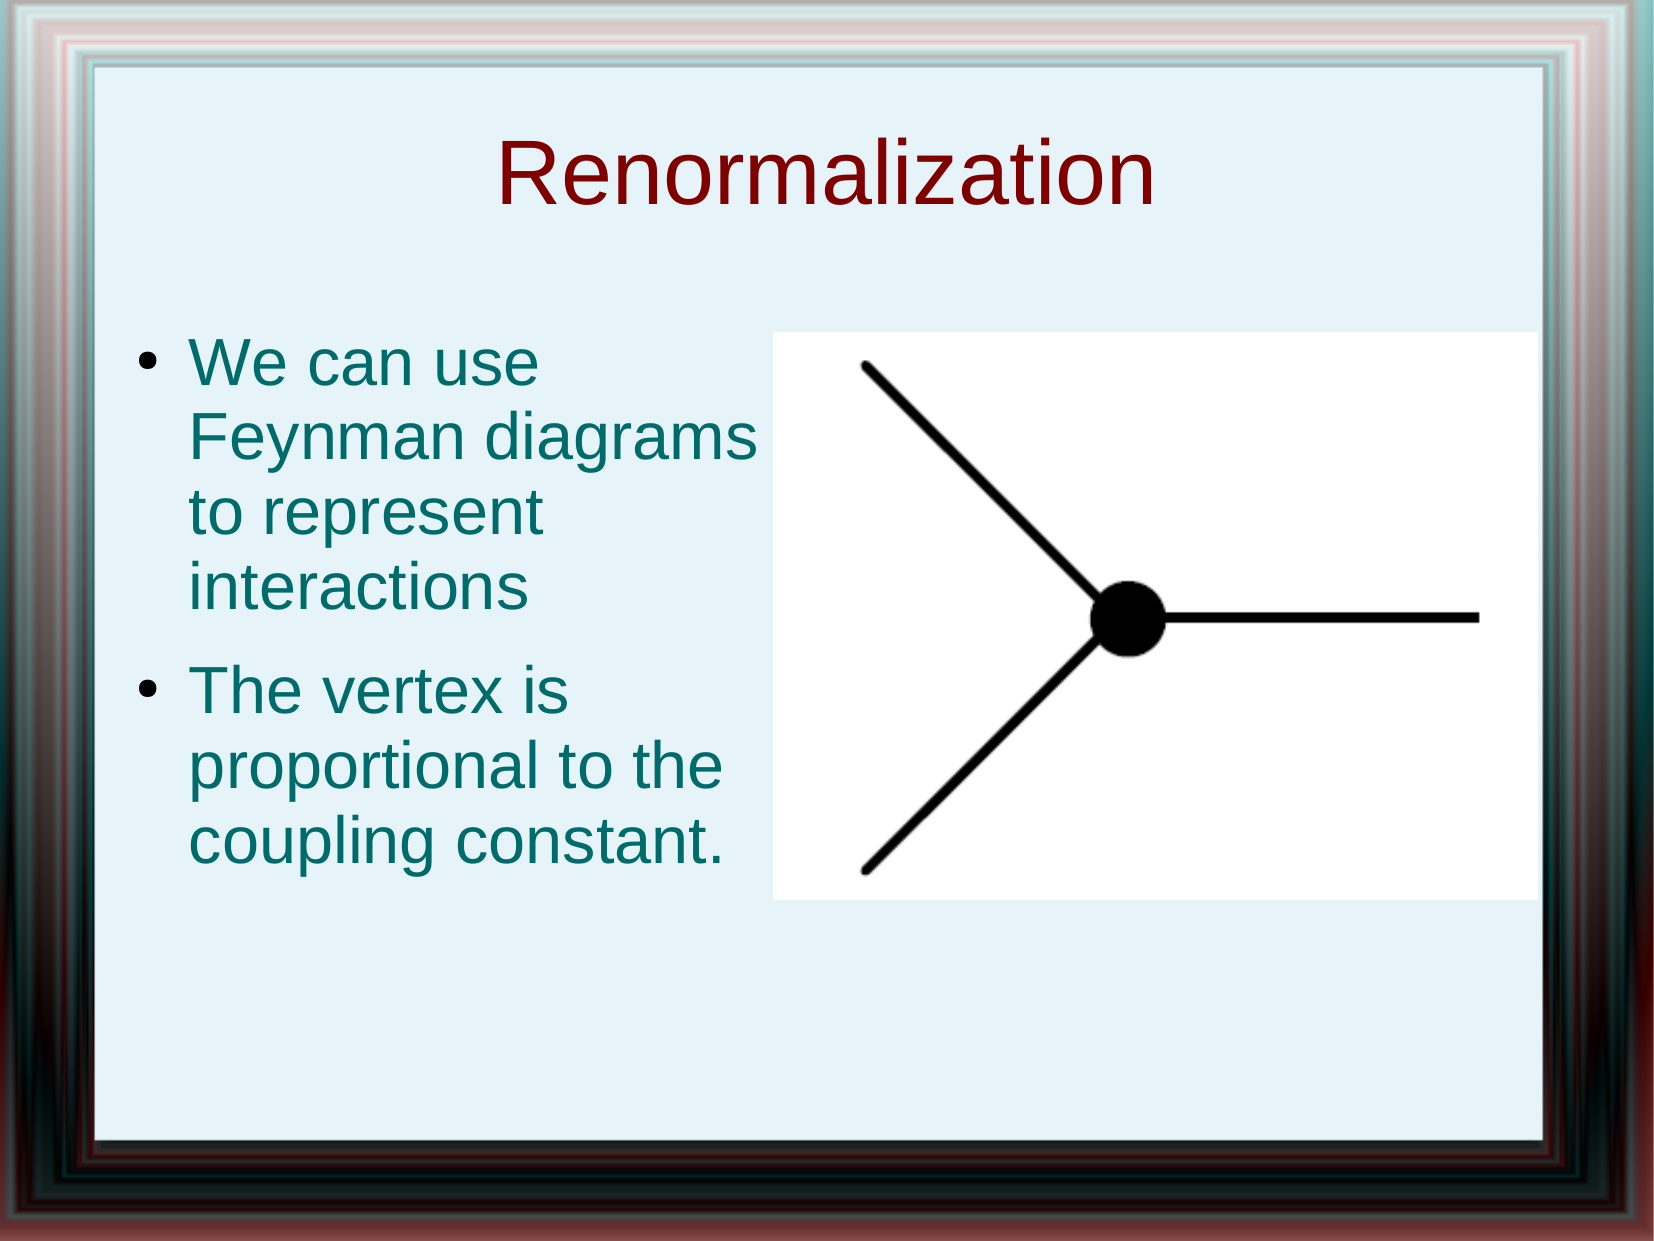

# Renormalization
We can use Feynman diagrams to represent interactions
The vertex is proportional to the coupling constant.